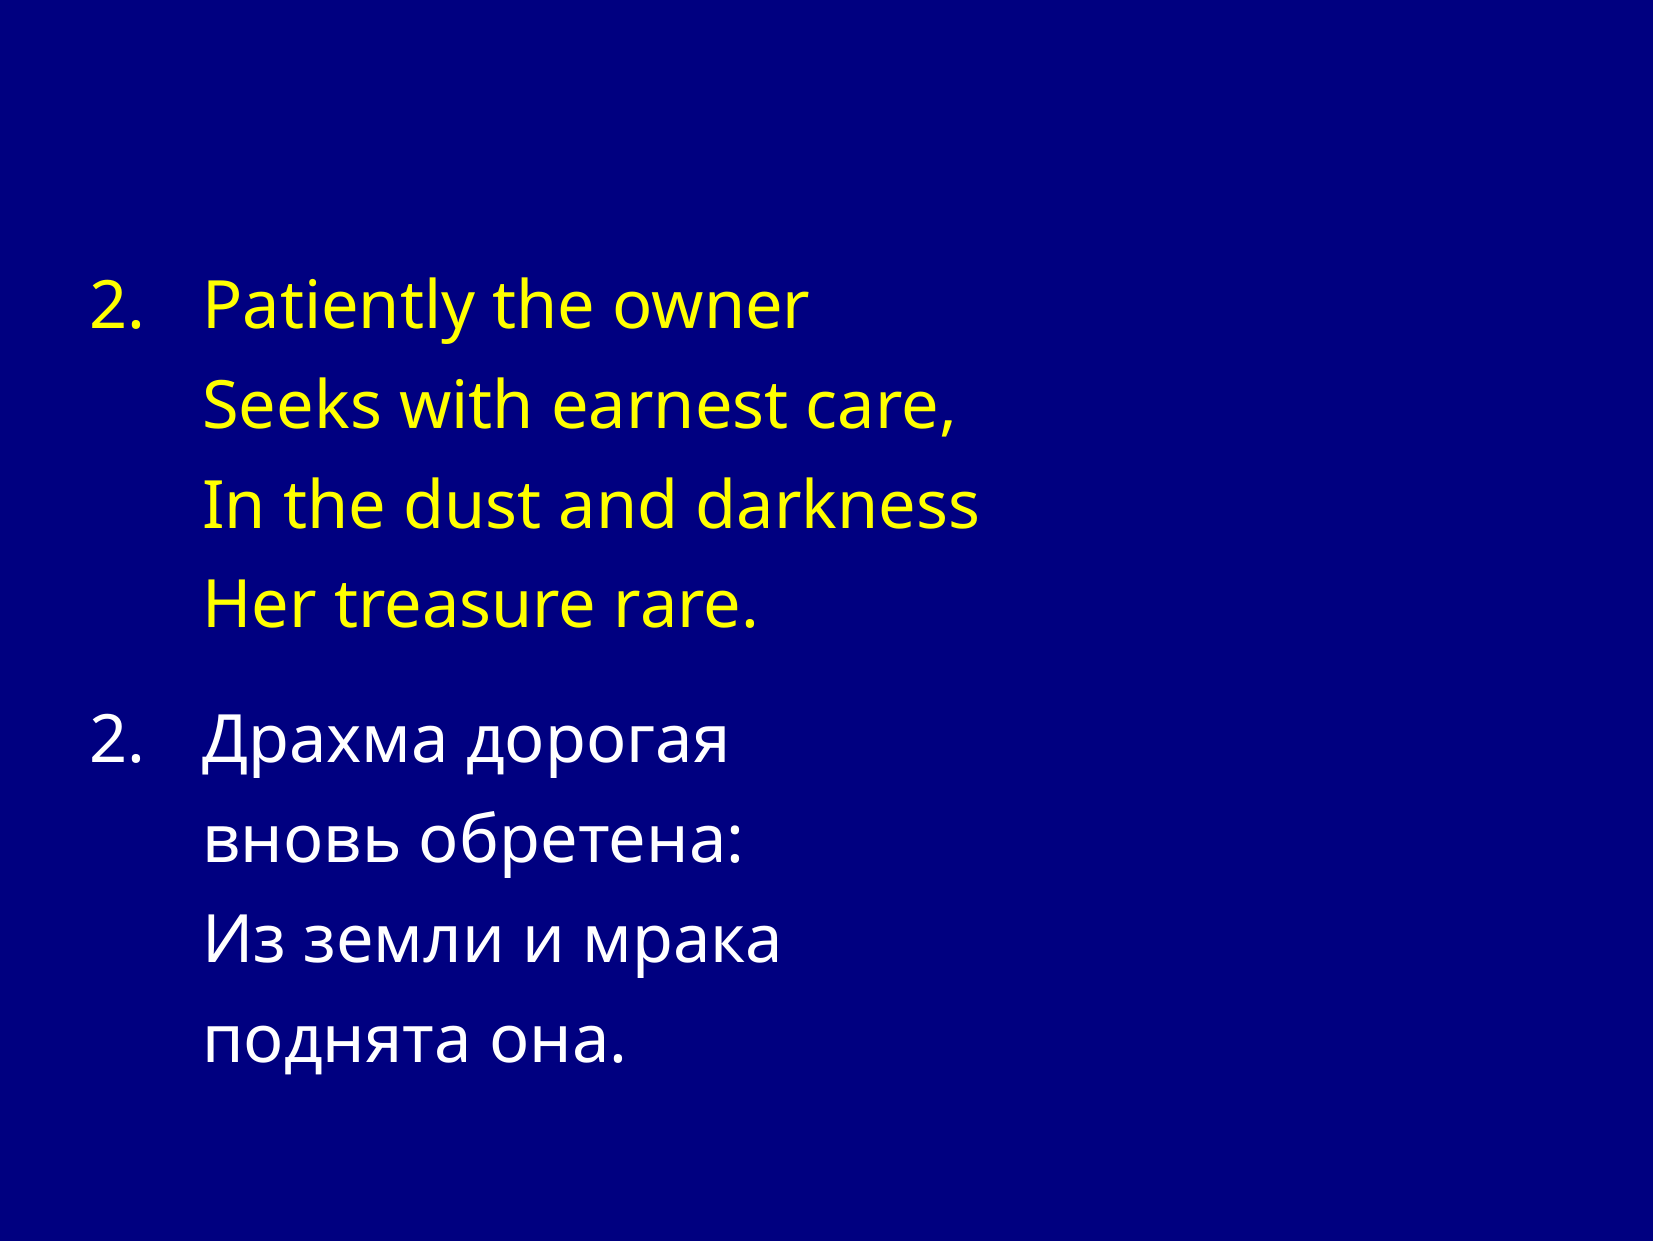

2.	Patiently the owner
	Seeks with earnest care,
	In the dust and darkness
	Her treasure rare.
2.	Драхма дорогая
	вновь обретена:
	Из земли и мрака
	поднята она.